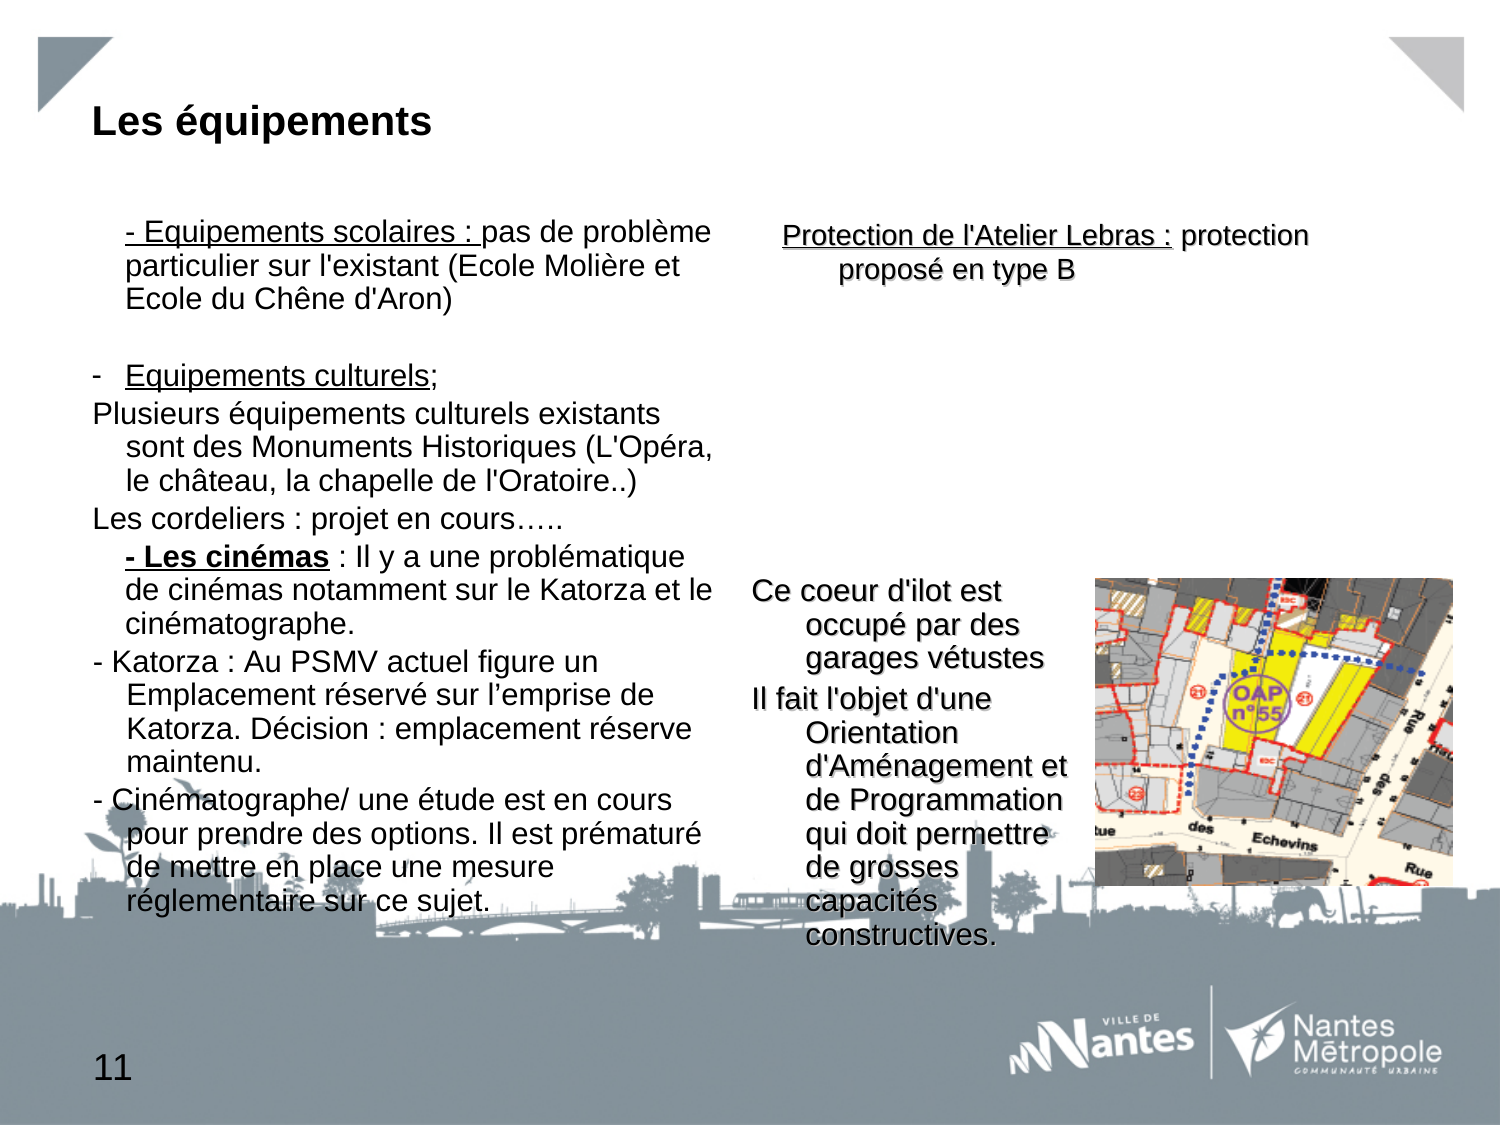

# Les équipements
- Equipements scolaires : pas de problème particulier sur l'existant (Ecole Molière et Ecole du Chêne d'Aron)
Equipements culturels;
Plusieurs équipements culturels existants sont des Monuments Historiques (L'Opéra, le château, la chapelle de l'Oratoire..)
Les cordeliers : projet en cours…..
- Les cinémas : Il y a une problématique de cinémas notamment sur le Katorza et le cinématographe.
- Katorza : Au PSMV actuel figure un Emplacement réservé sur l’emprise de Katorza. Décision : emplacement réserve maintenu.
- Cinématographe/ une étude est en cours pour prendre des options. Il est prématuré de mettre en place une mesure réglementaire sur ce sujet.
Protection de l'Atelier Lebras : protection proposé en type B
Ce coeur d'ilot est occupé par des garages vétustes
Il fait l'objet d'une Orientation d'Aménagement et de Programmation qui doit permettre de grosses capacités constructives.
11